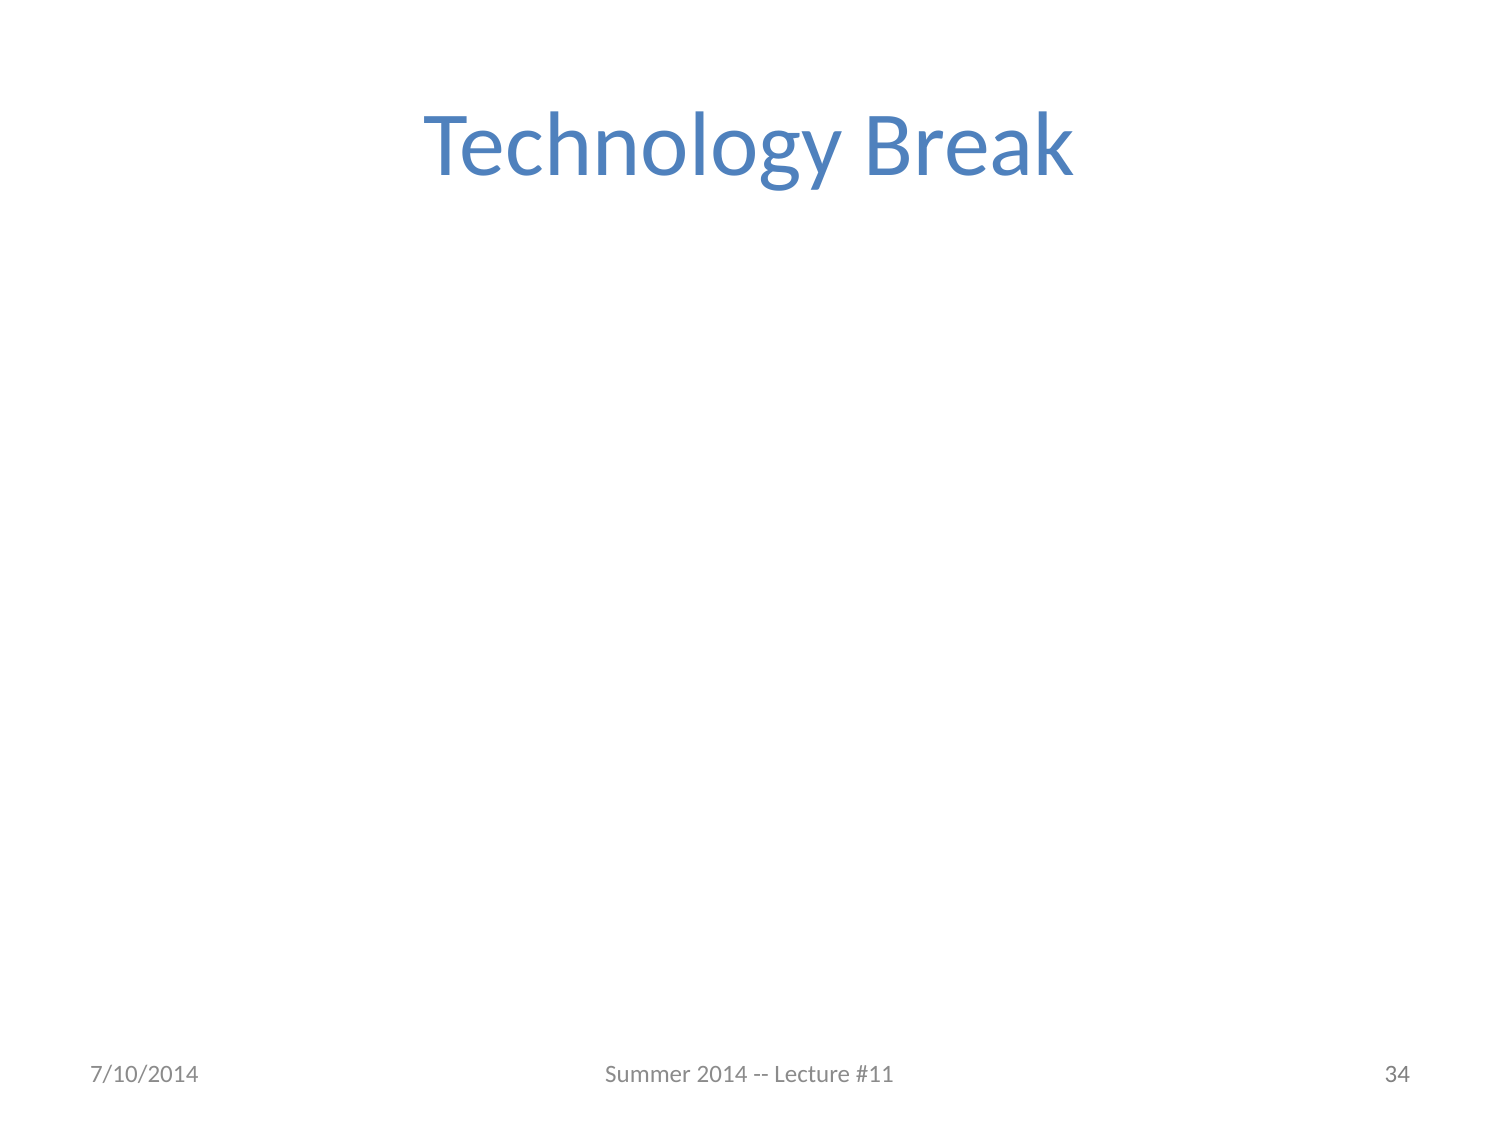

# Technology Break
7/10/2014
Summer 2014 -- Lecture #11